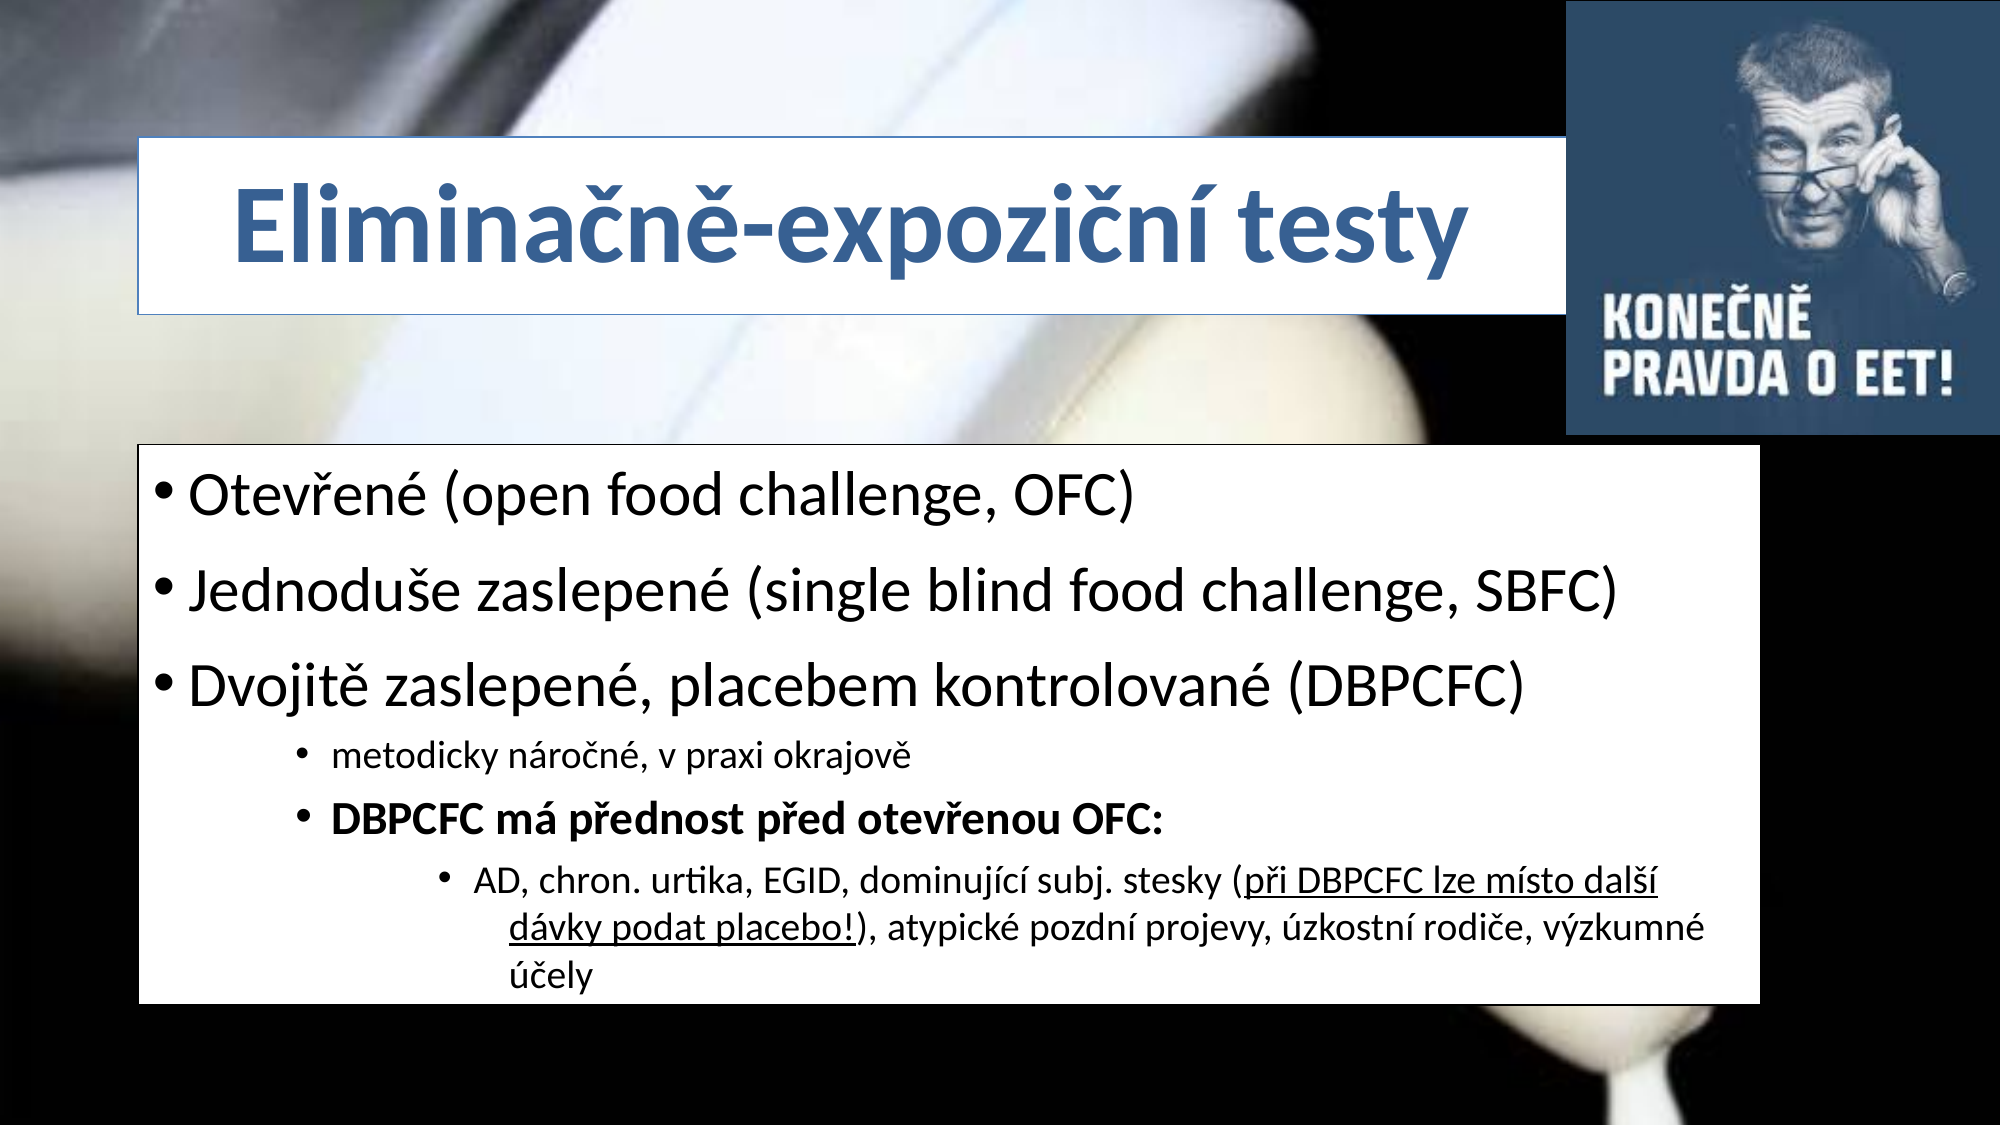

Eliminačně-expoziční testy
# Otevřené (open food challenge, OFC)
Jednoduše zaslepené (single blind food challenge, SBFC)
Dvojitě zaslepené, placebem kontrolované (DBPCFC)
metodicky náročné, v praxi okrajově
DBPCFC má přednost před otevřenou OFC:
AD, chron. urtika, EGID, dominující subj. stesky (při DBPCFC lze místo další dávky podat placebo!), atypické pozdní projevy, úzkostní rodiče, výzkumné účely